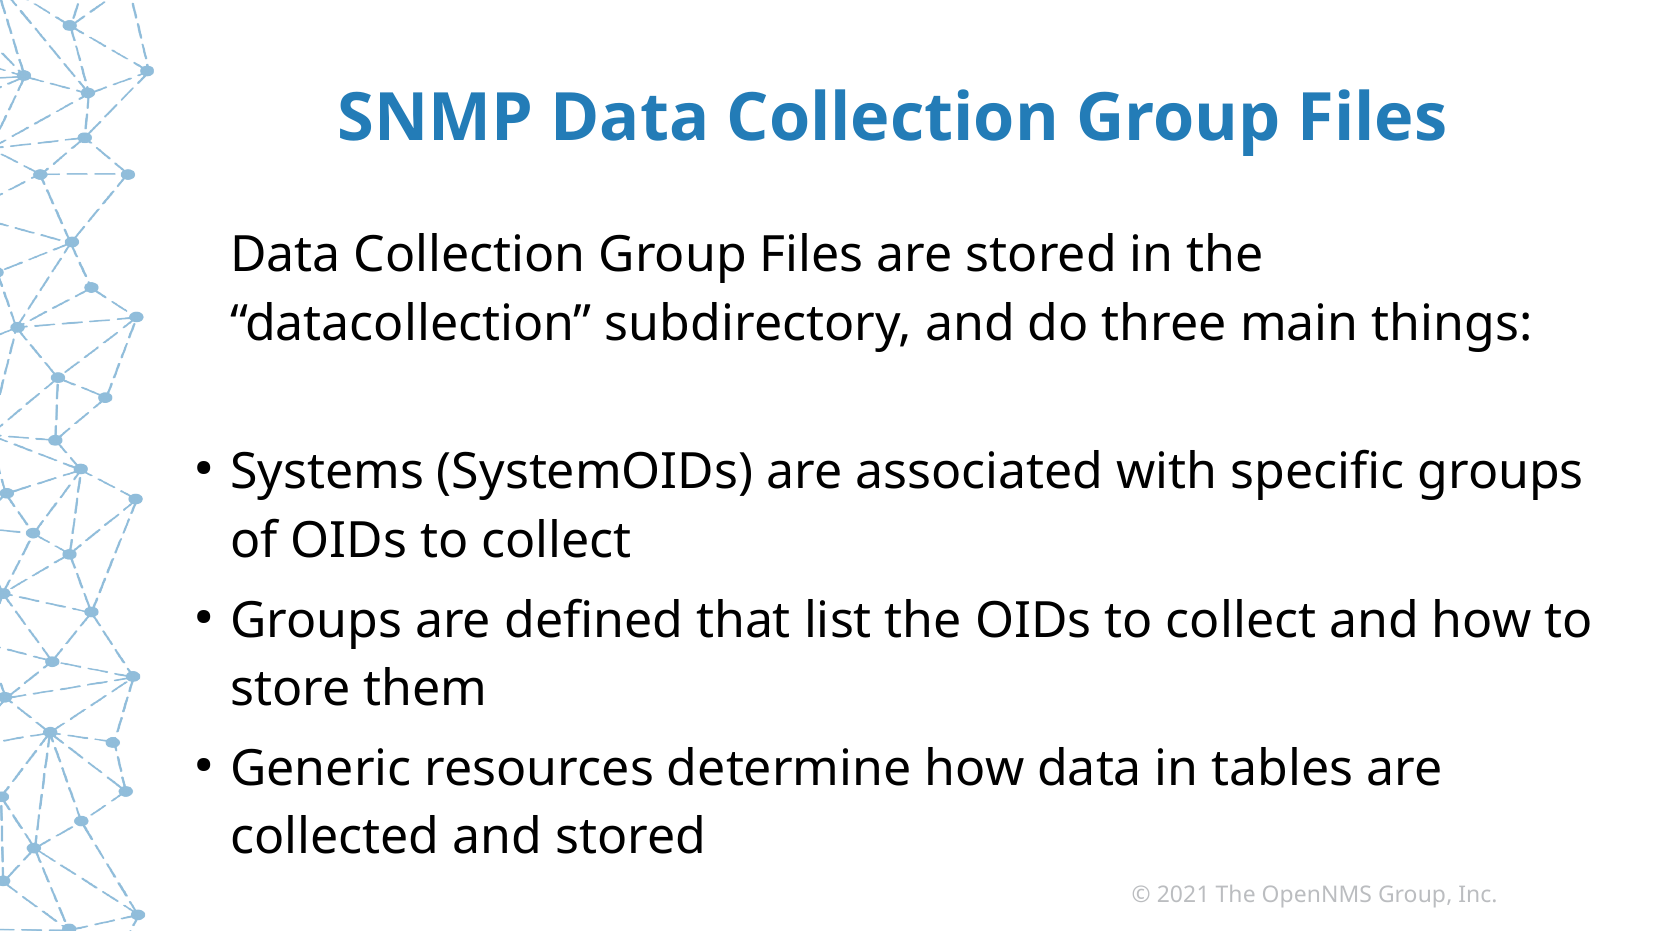

# SNMP Data Collection Group Files
Data Collection Group Files are stored in the “datacollection” subdirectory, and do three main things:
Systems (SystemOIDs) are associated with specific groups of OIDs to collect
Groups are defined that list the OIDs to collect and how to store them
Generic resources determine how data in tables are collected and stored